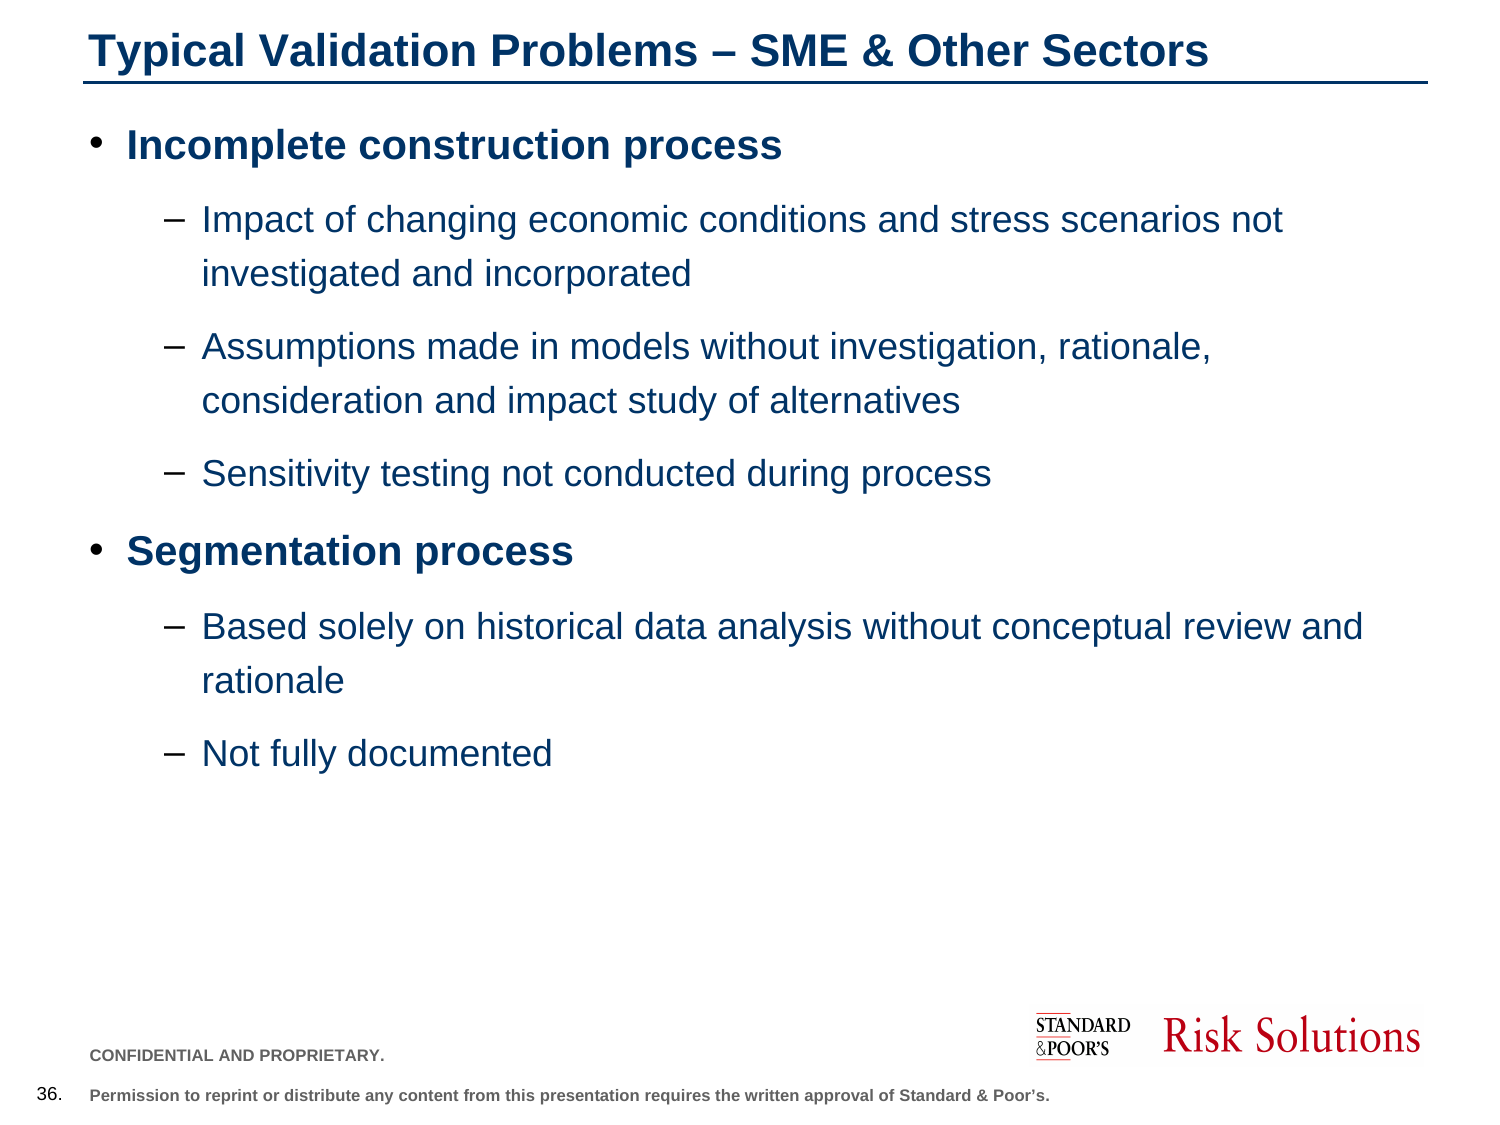

# Typical Validation Problems – SME & Other Sectors
Incomplete construction process
Impact of changing economic conditions and stress scenarios not investigated and incorporated
Assumptions made in models without investigation, rationale, consideration and impact study of alternatives
Sensitivity testing not conducted during process
Segmentation process
Based solely on historical data analysis without conceptual review and rationale
Not fully documented